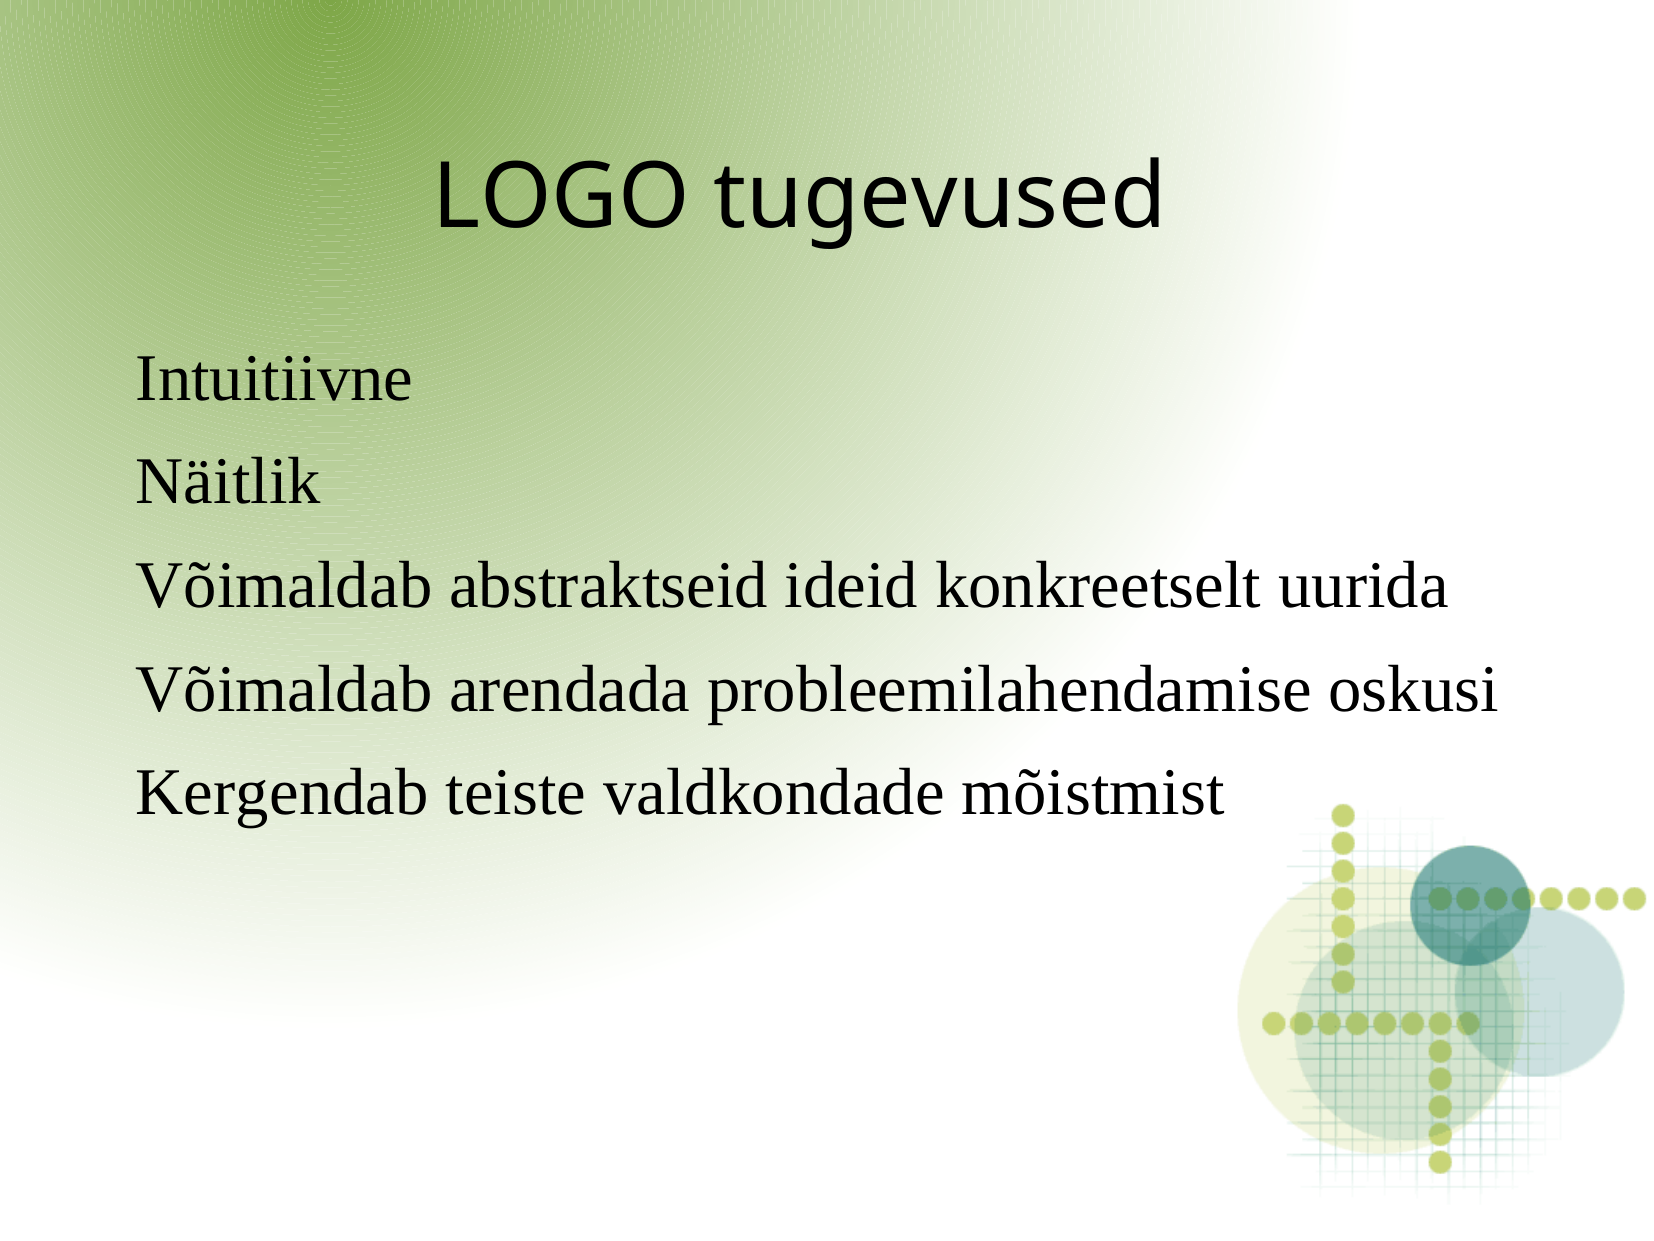

# LOGO tugevused
Intuitiivne
Näitlik
Võimaldab abstraktseid ideid konkreetselt uurida
Võimaldab arendada probleemilahendamise oskusi
Kergendab teiste valdkondade mõistmist